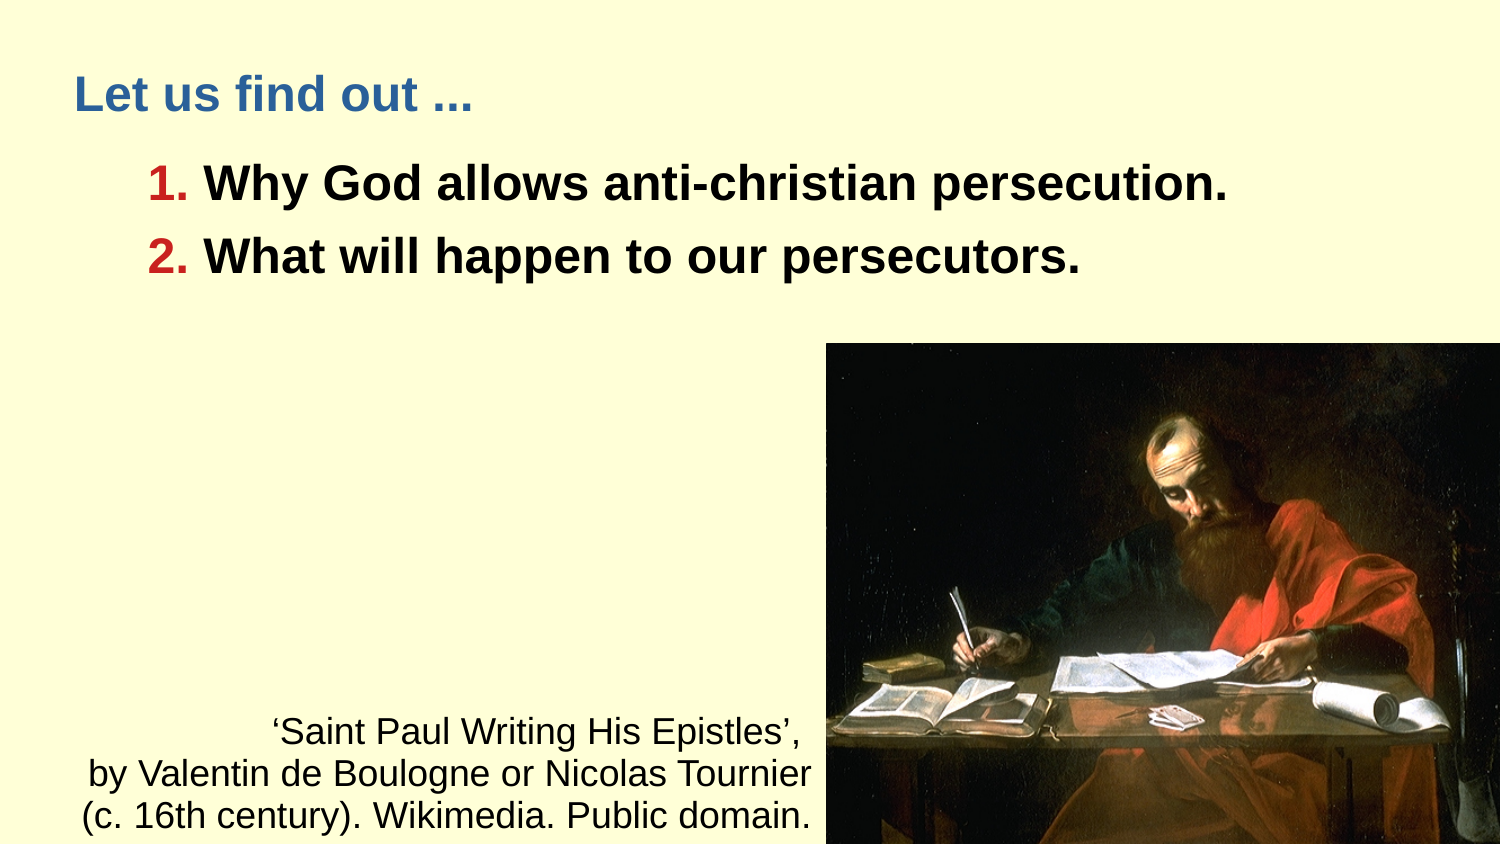

Let us find out ...
	1. Why God allows anti-christian persecution.
	2. What will happen to our persecutors.
‘Saint Paul Writing His Epistles’,
by Valentin de Boulogne or Nicolas Tournier (c. 16th century). Wikimedia. Public domain.